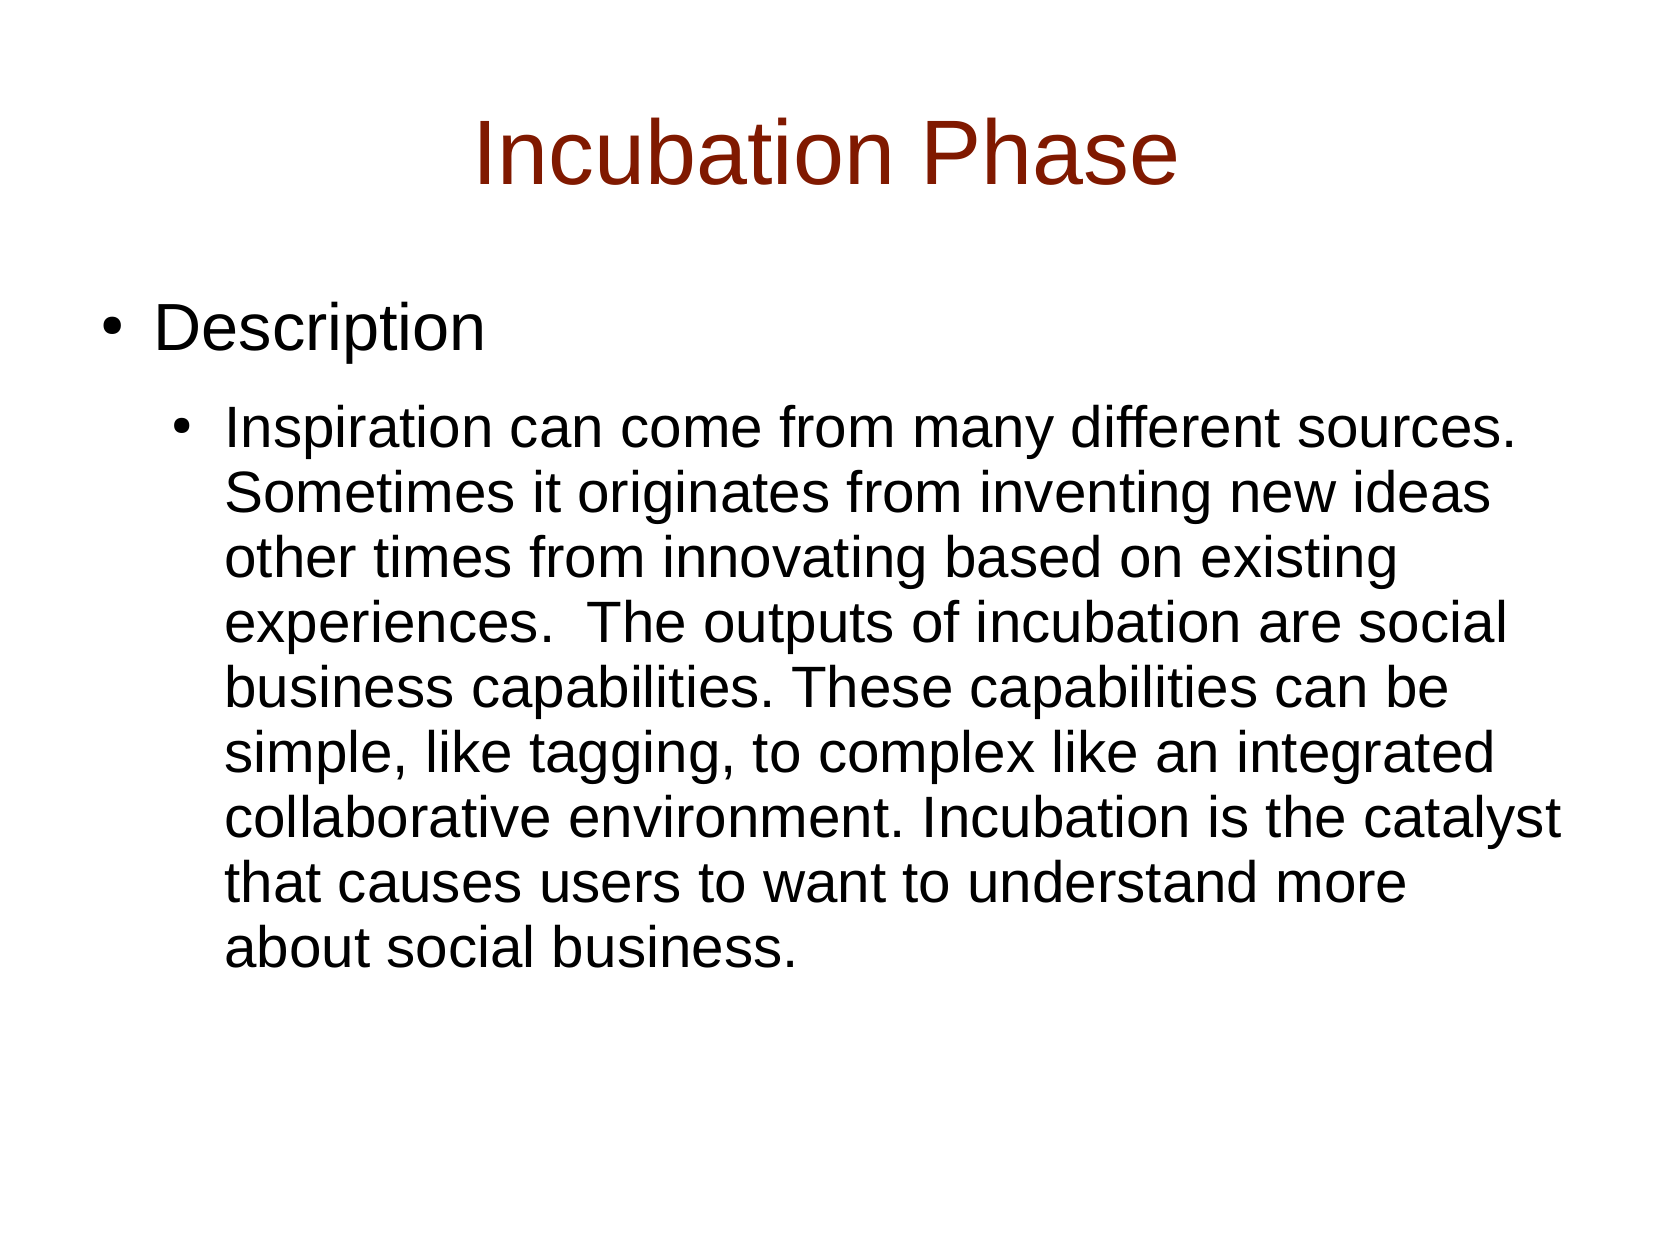

# Incubation Phase
Description
Inspiration can come from many different sources. Sometimes it originates from inventing new ideas other times from innovating based on existing experiences. The outputs of incubation are social business capabilities. These capabilities can be simple, like tagging, to complex like an integrated collaborative environment. Incubation is the catalyst that causes users to want to understand more about social business.